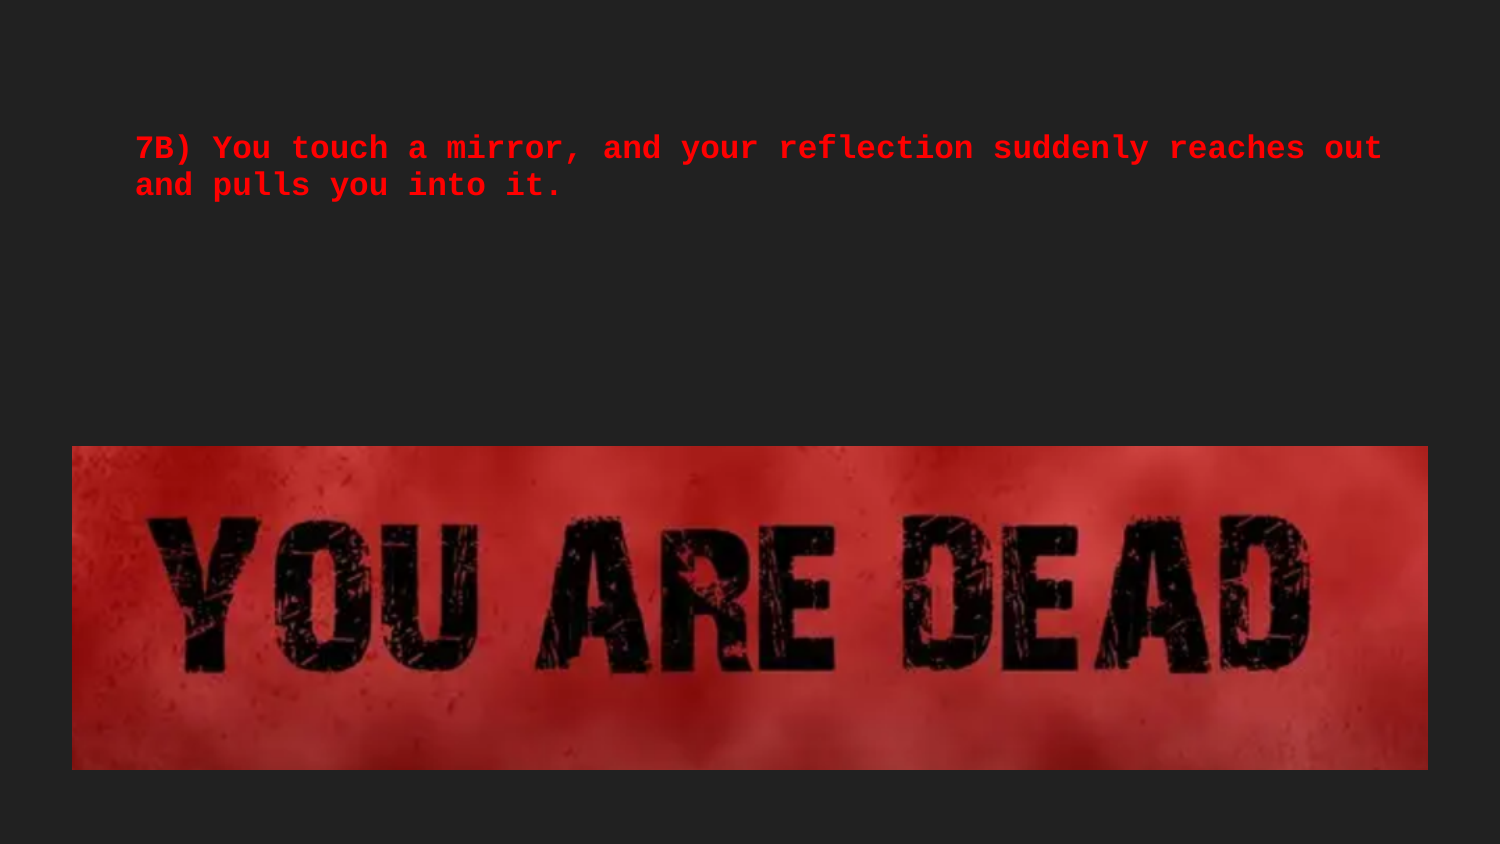

# 7B) You touch a mirror, and your reflection suddenly reaches out and pulls you into it.